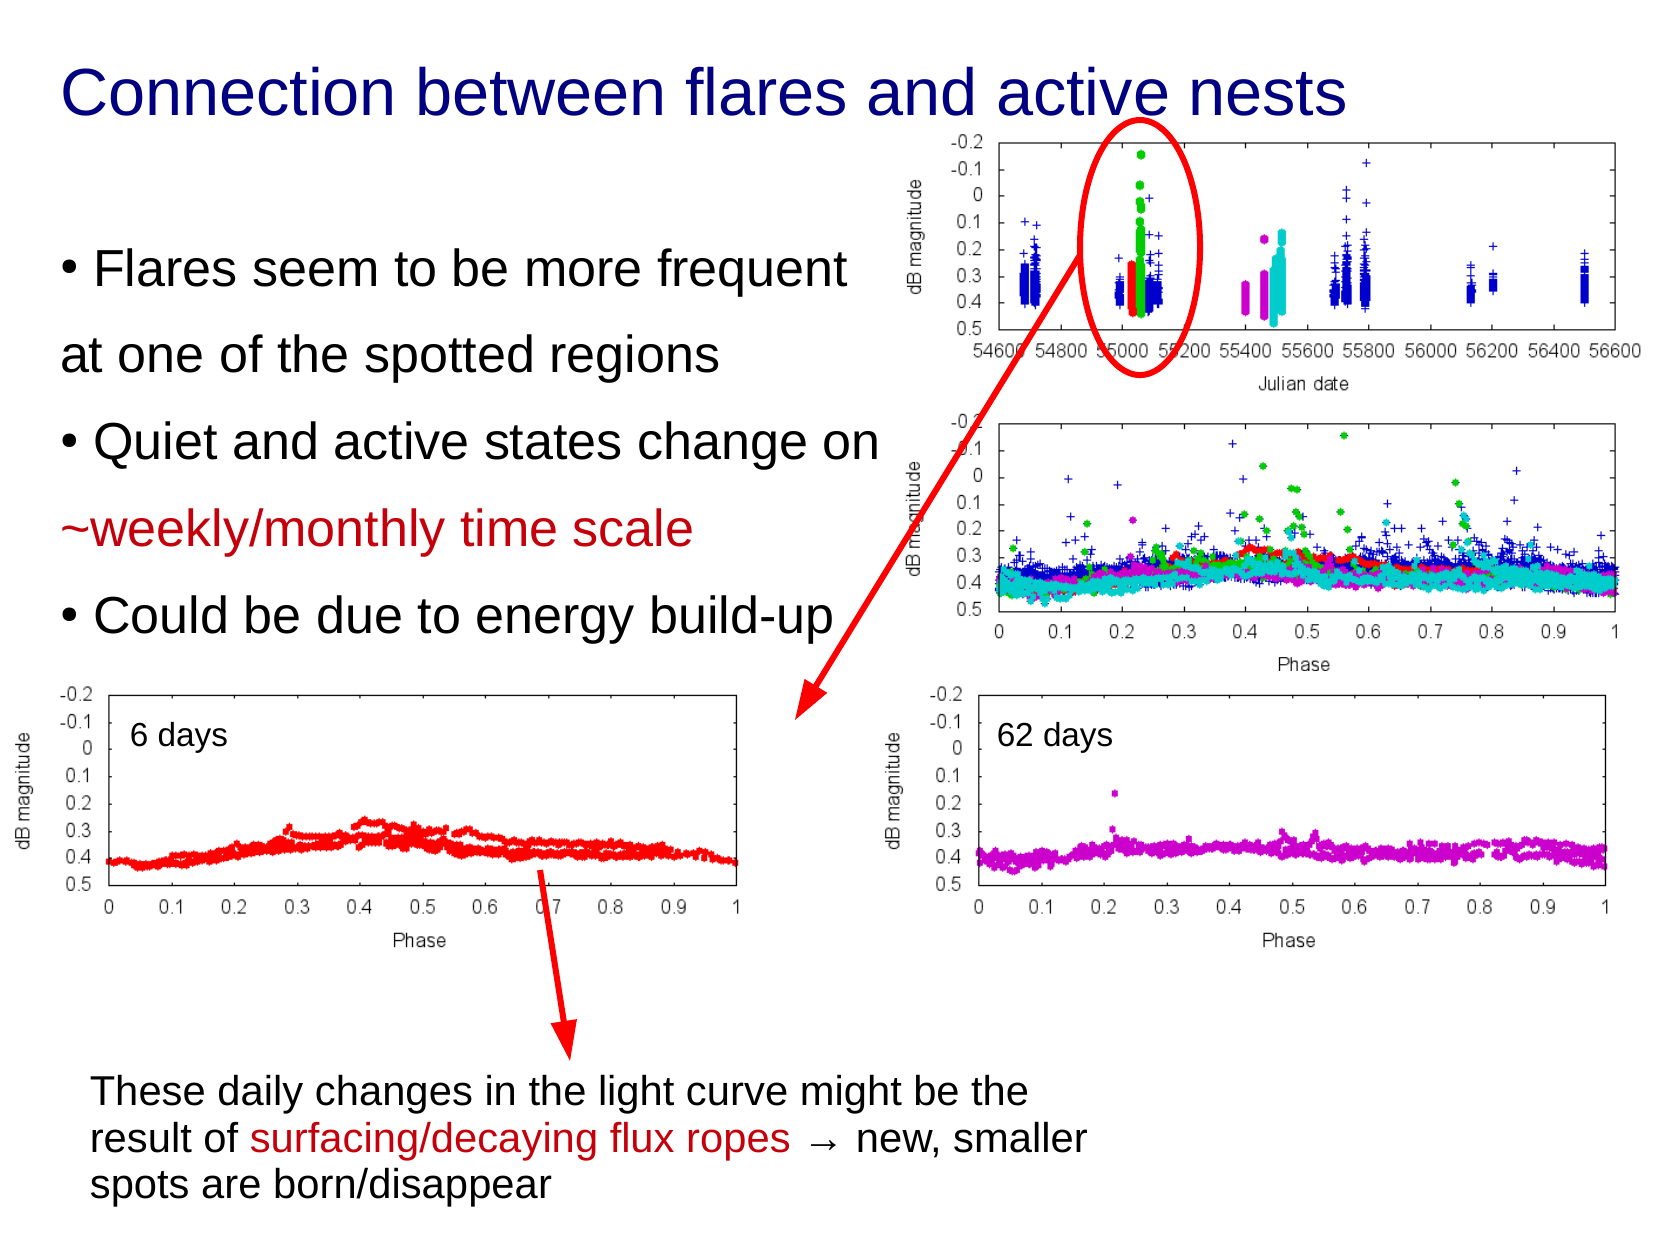

Connection between flares and active nests
 Flares seem to be more frequent at one of the spotted regions
 Quiet and active states change on ~weekly/monthly time scale
 Could be due to energy build-up
6 days
62 days
These daily changes in the light curve might be the result of surfacing/decaying flux ropes → new, smaller spots are born/disappear